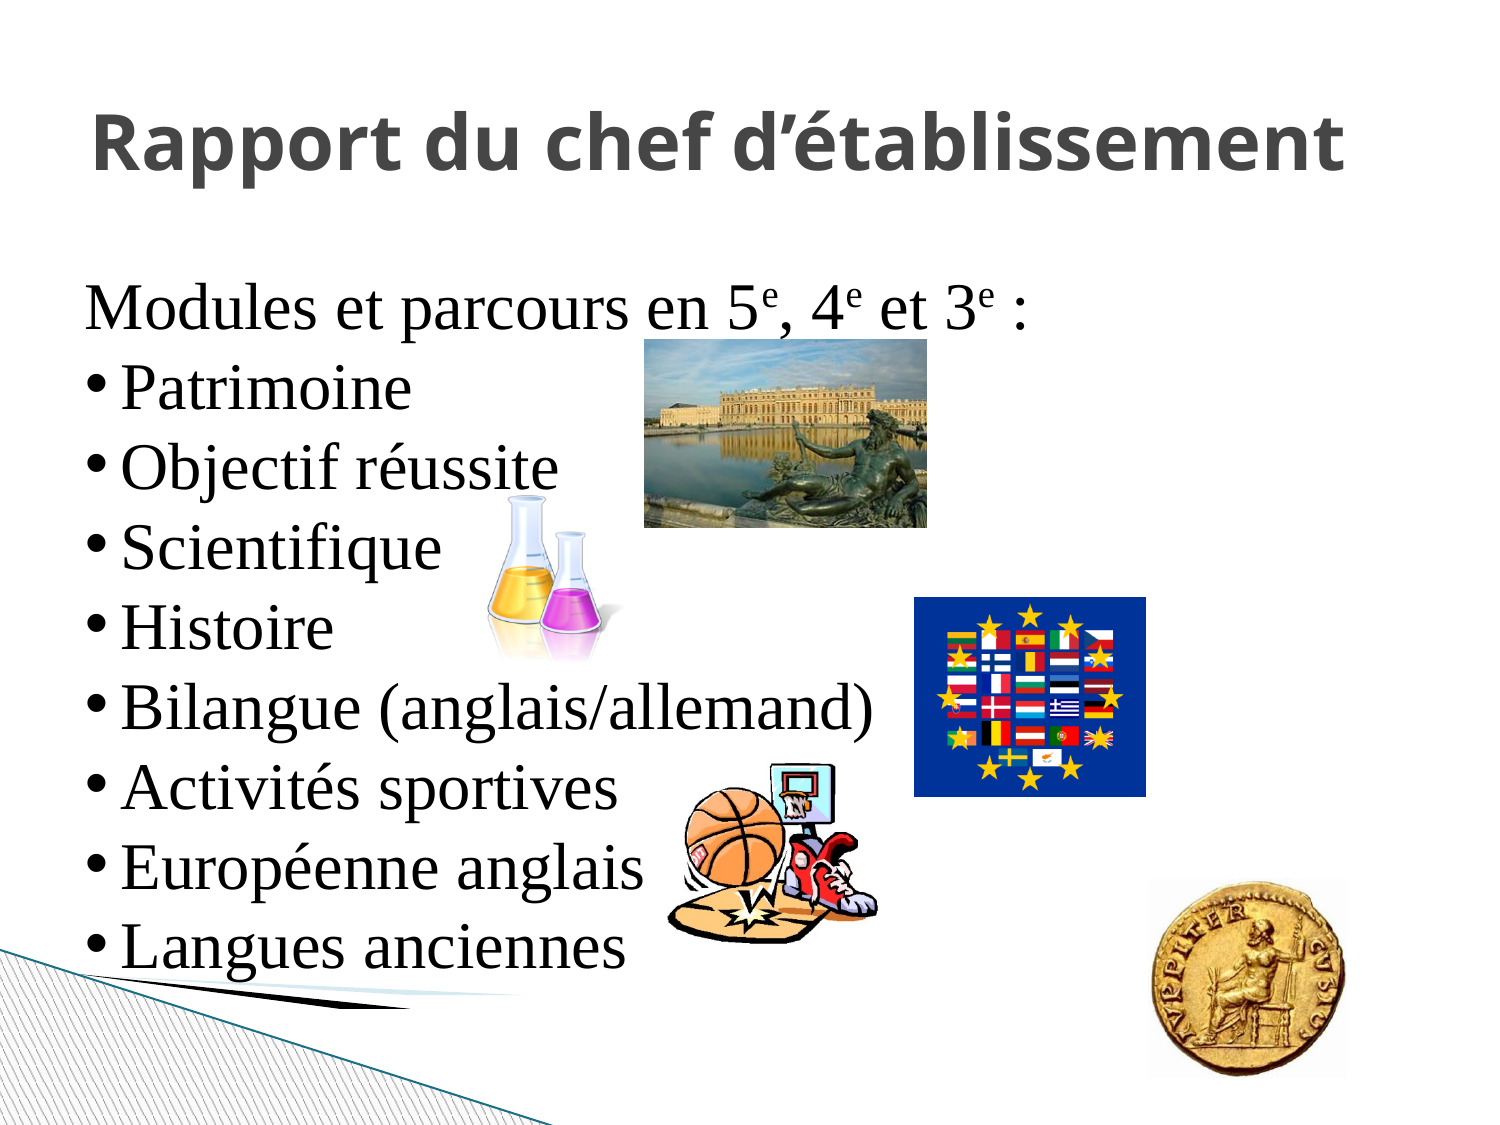

# Rapport du chef d’établissement
Modules et parcours en 5e, 4e et 3e :
Patrimoine
Objectif réussite
Scientifique
Histoire
Bilangue (anglais/allemand)
Activités sportives
Européenne anglais
Langues anciennes